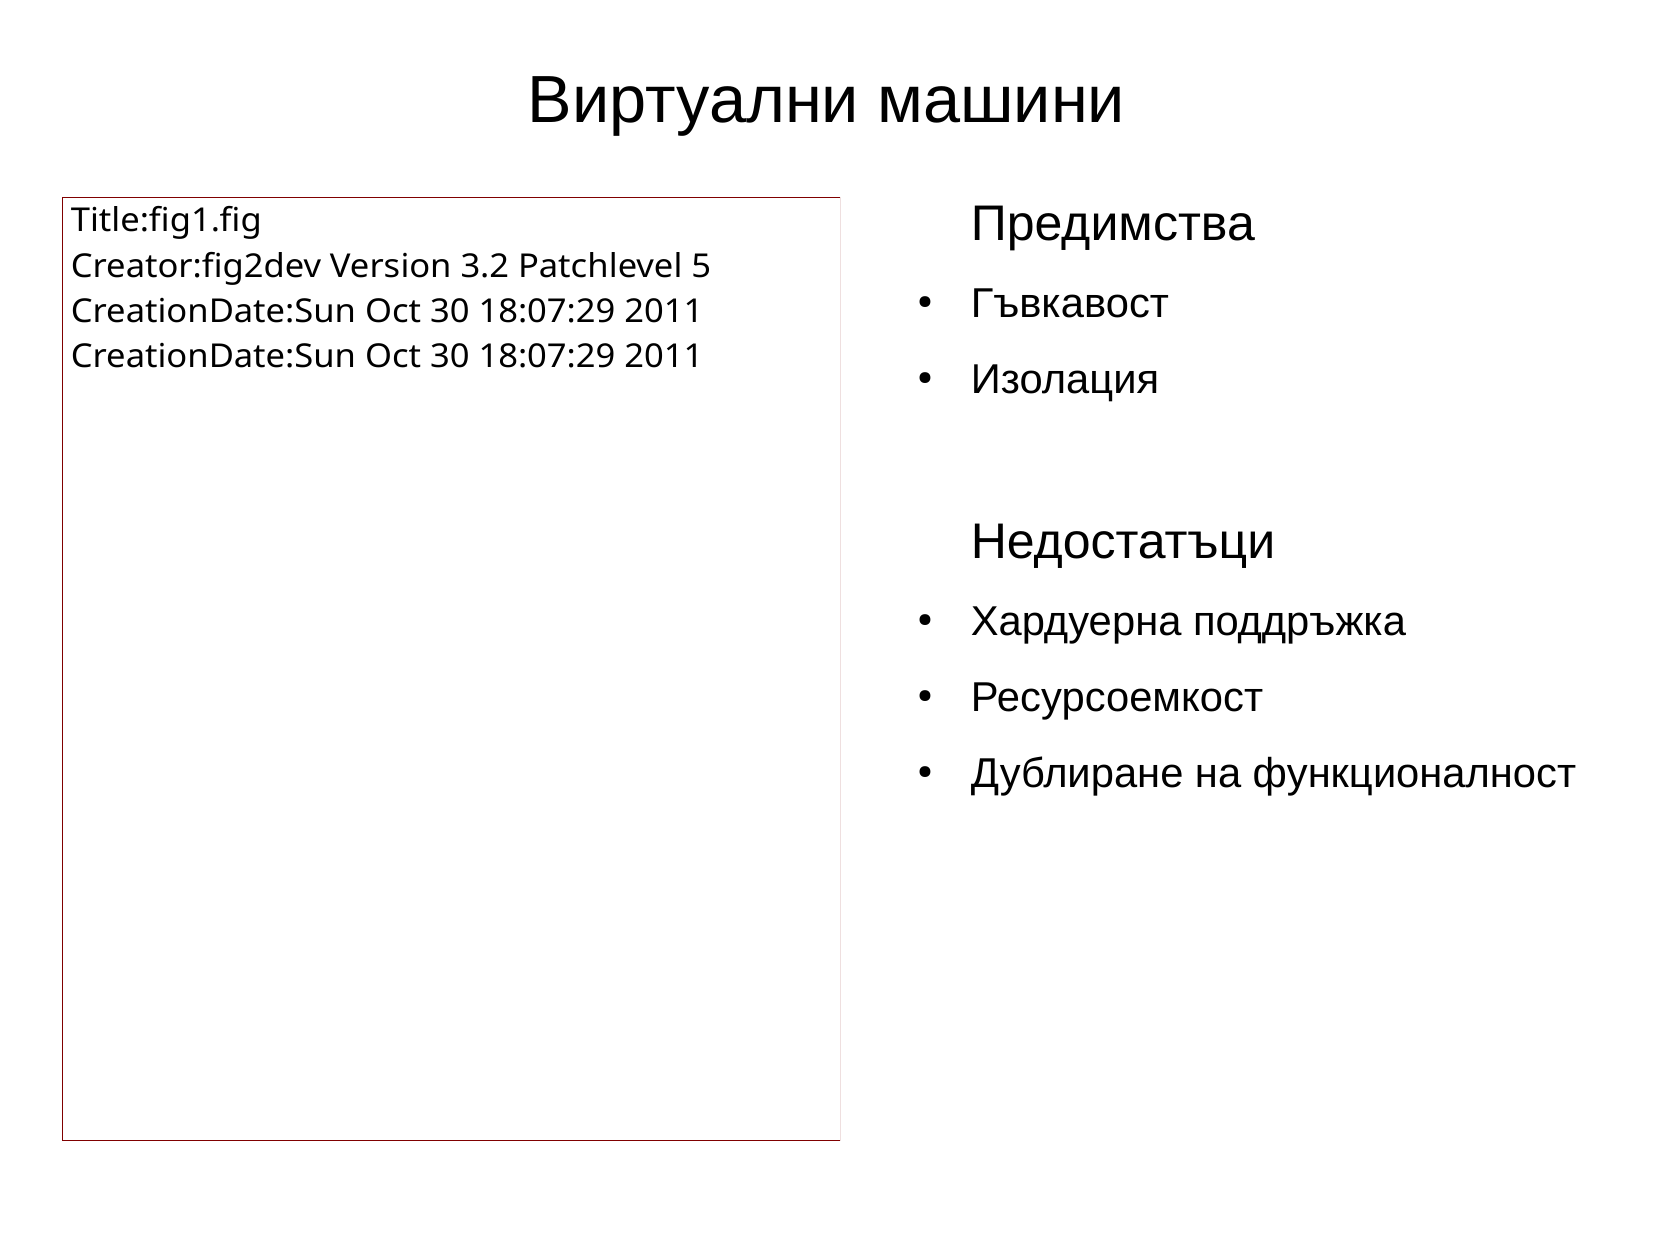

# Виртуални машини
Предимства
Гъвкавост
Изолация
Недостатъци
Хардуерна поддръжка
Ресурсоемкост
Дублиране на функционалност